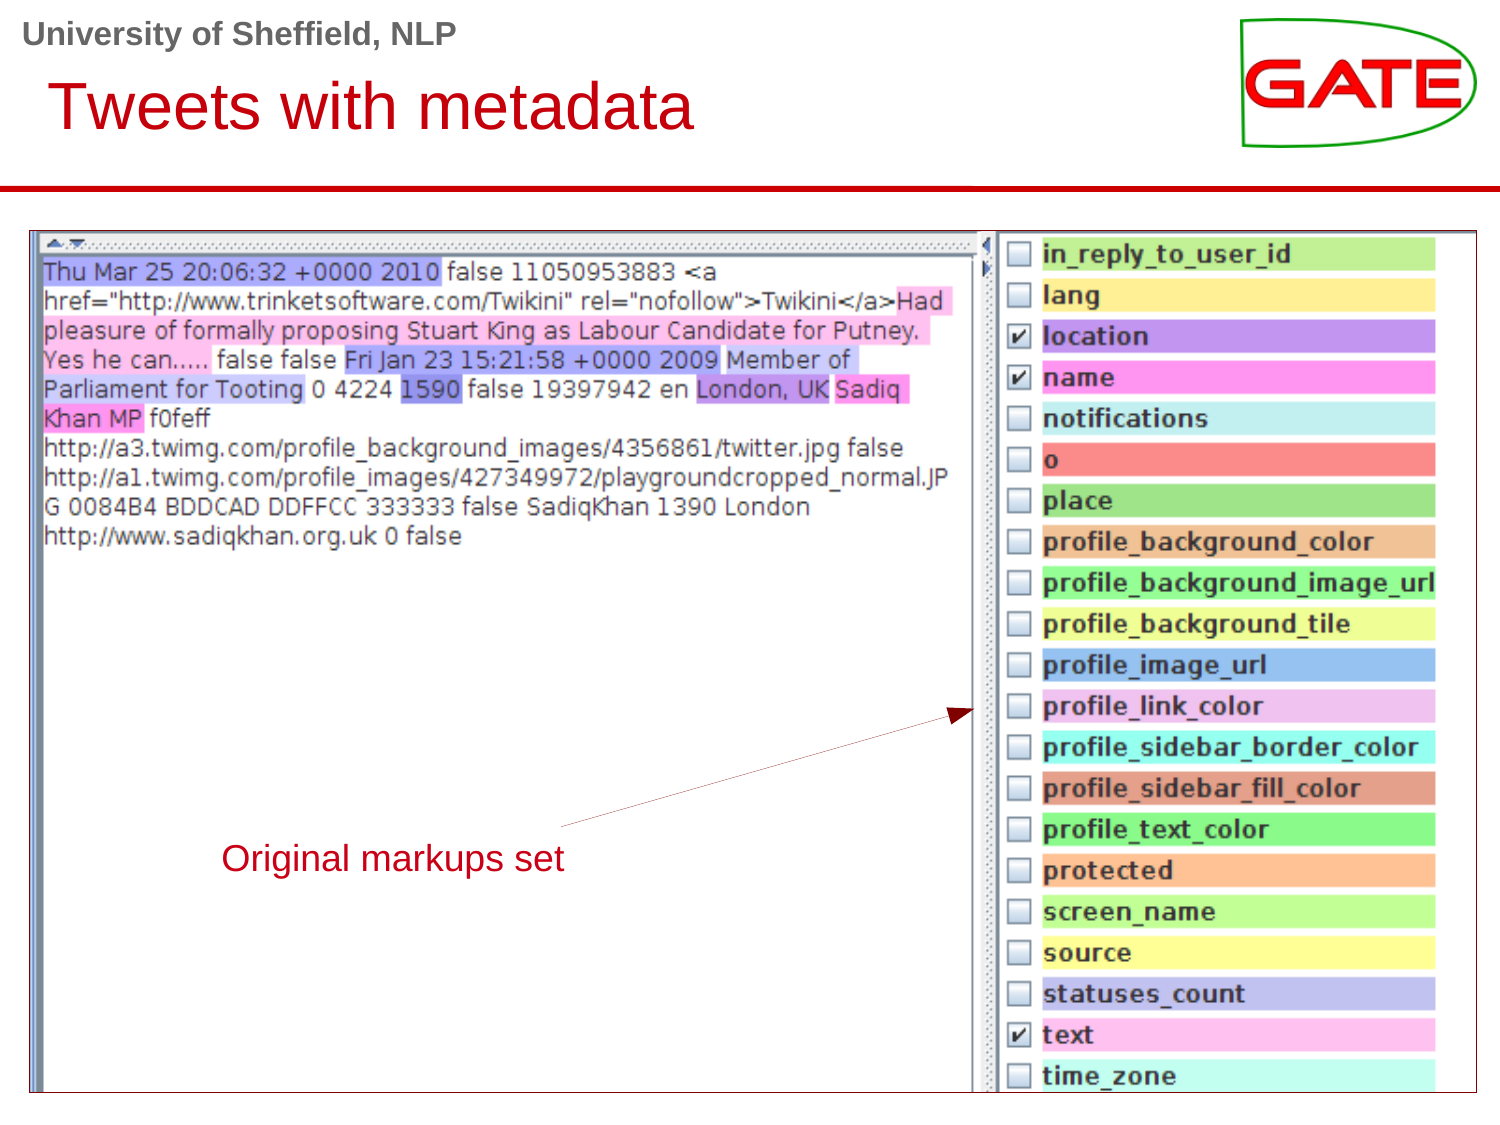

# Tweets with metadata
Original markups set